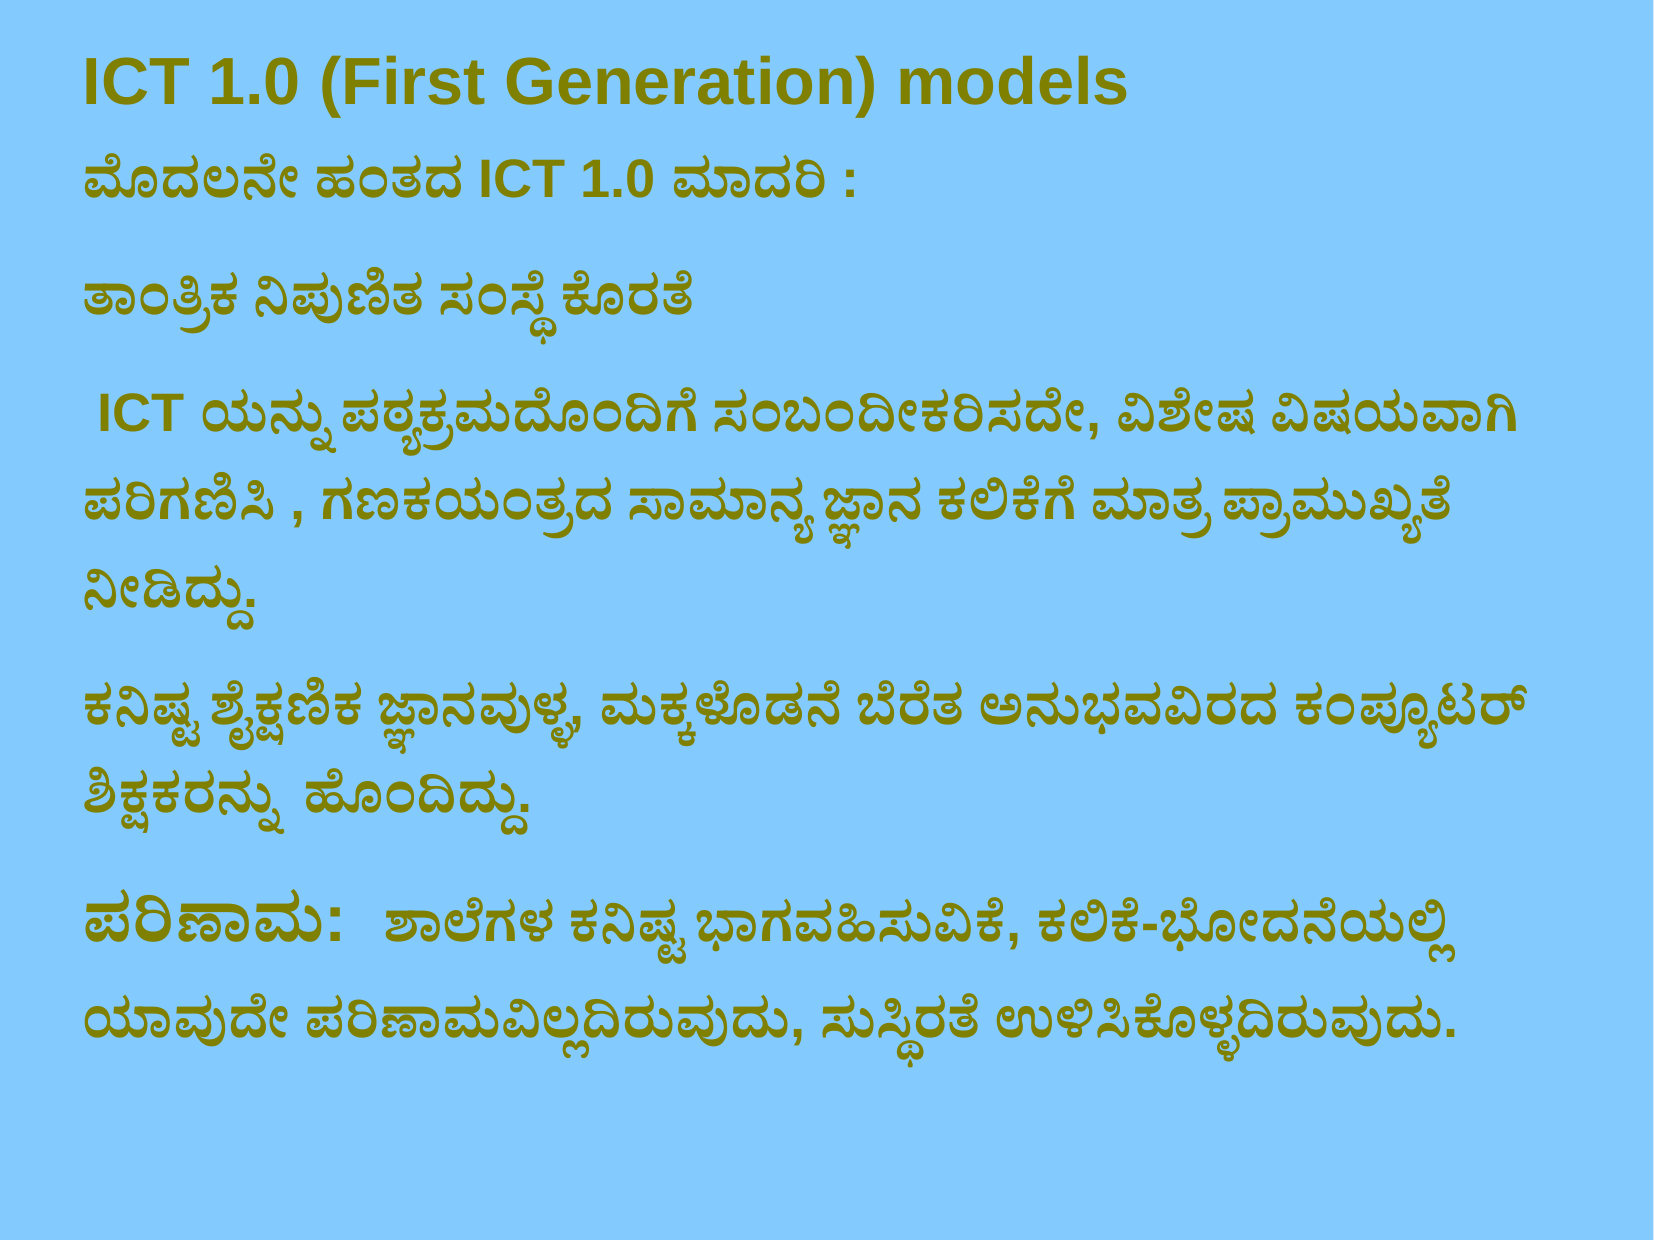

# ICT 1.0 (First Generation) models
ಮೊದಲನೇ ಹಂತದ ICT 1.0 ಮಾದರಿ :
ತಾಂತ್ರಿಕ ನಿಪುಣಿತ ಸಂಸ್ಥೆ ಕೊರತೆ
 ICT ಯನ್ನು ಪಠ್ಯಕ್ರಮದೊಂದಿಗೆ ಸಂಬಂದೀಕರಿಸದೇ, ವಿಶೇಷ ವಿಷಯವಾಗಿ ಪರಿಗಣಿಸಿ , ಗಣಕಯಂತ್ರದ ಸಾಮಾನ್ಯ ಜ್ಞಾನ ಕಲಿಕೆಗೆ ಮಾತ್ರ ಪ್ರಾಮುಖ್ಯತೆ ನೀಡಿದ್ದು.
ಕನಿಷ್ಟ ಶೈಕ್ಷಣಿಕ ಜ್ಞಾನವುಳ್ಳ, ಮಕ್ಕಳೊಡನೆ ಬೆರೆತ ಅನುಭವವಿರದ ಕಂಪ್ಯೂಟರ್ ಶಿಕ್ಷಕರನ್ನು ಹೊಂದಿದ್ದು.
ಪರಿಣಾಮ: ಶಾಲೆಗಳ ಕನಿಷ್ಟ ಭಾಗವಹಿಸುವಿಕೆ, ಕಲಿಕೆ-ಭೋದನೆಯಲ್ಲಿ ಯಾವುದೇ ಪರಿಣಾಮವಿಲ್ಲದಿರುವುದು, ಸುಸ್ಥಿರತೆ ಉಳಿಸಿಕೊಳ್ಳದಿರುವುದು.